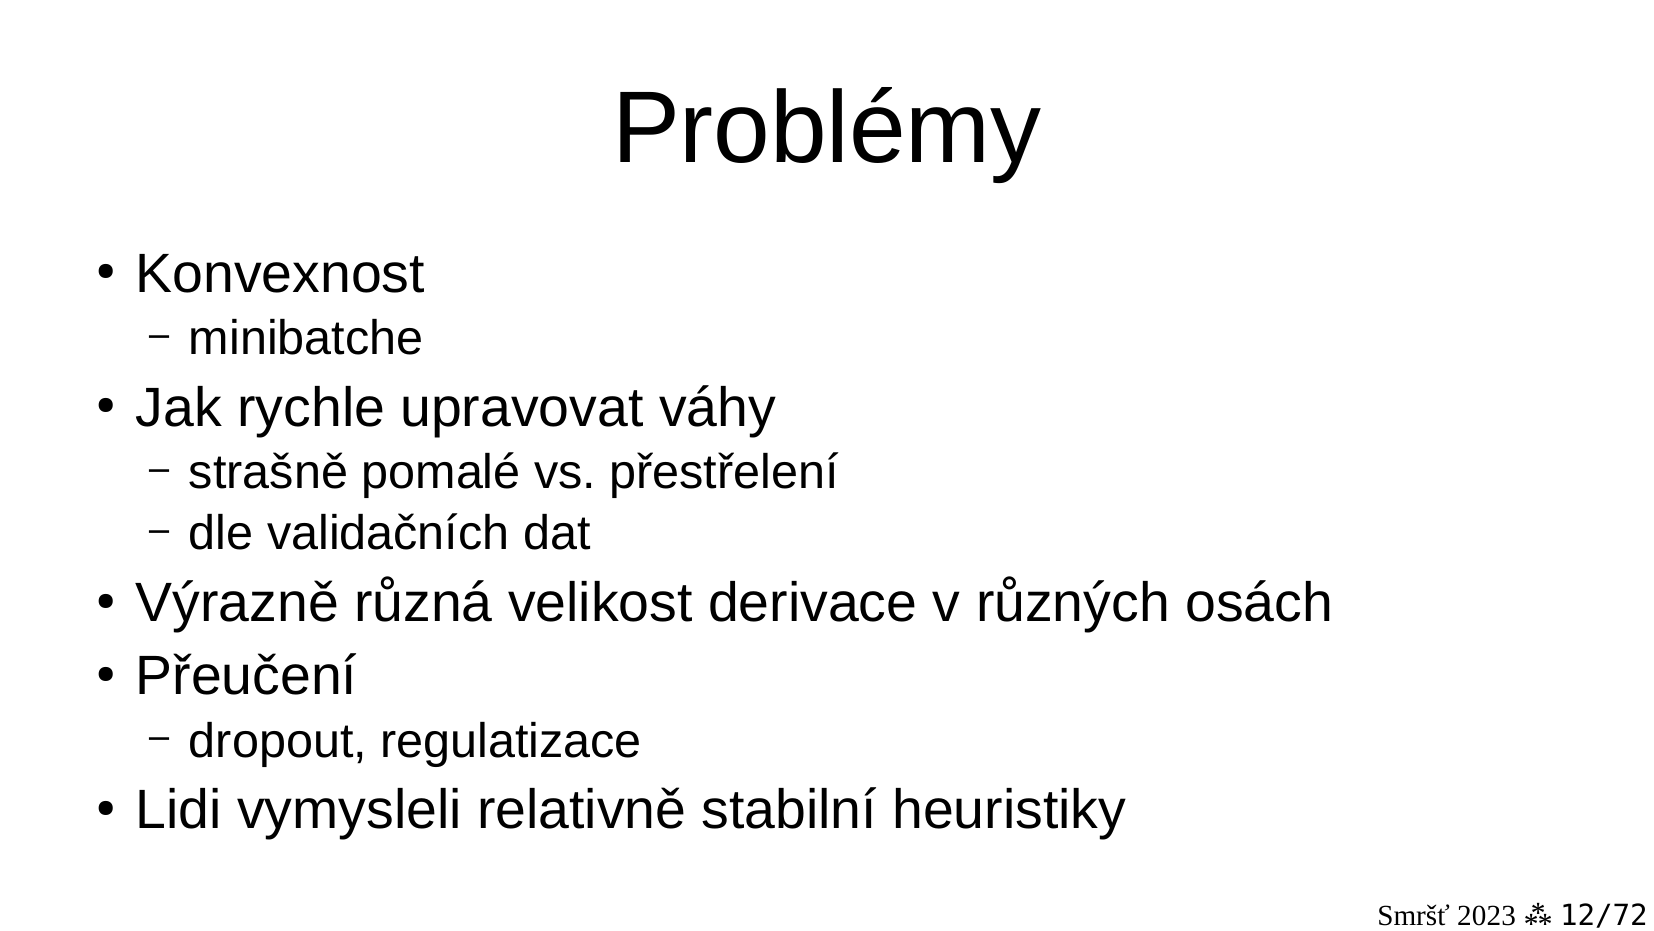

# Problémy
Konvexnost
minibatche
Jak rychle upravovat váhy
strašně pomalé vs. přestřelení
dle validačních dat
Výrazně různá velikost derivace v různých osách
Přeučení
dropout, regulatizace
Lidi vymysleli relativně stabilní heuristiky
12